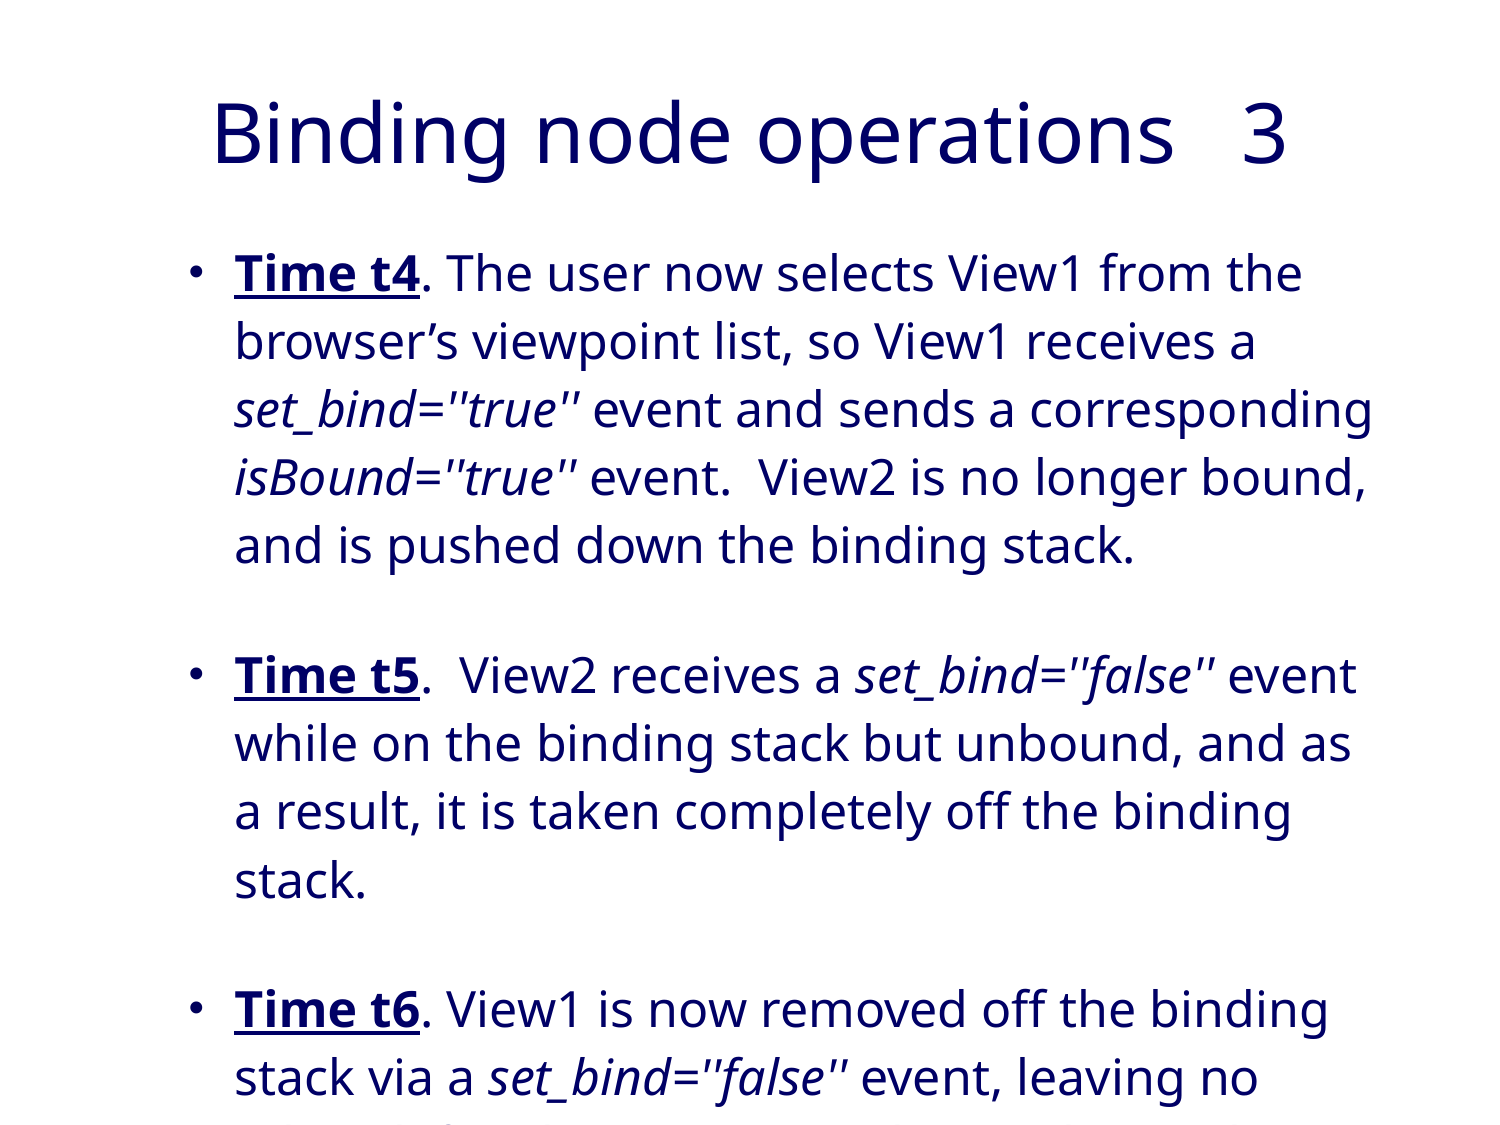

# Binding node operations 3
Time t4. The user now selects View1 from the browser’s viewpoint list, so View1 receives a set_bind=''true'' event and sends a corresponding isBound=''true'' event. View2 is no longer bound, and is pushed down the binding stack.
Time t5. View2 receives a set_bind=''false'' event while on the binding stack but unbound, and as a result, it is taken completely off the binding stack.
Time t6. View1 is now removed off the binding stack via a set_bind=''false'' event, leaving no other defined Viewpoint nodes on the stack.